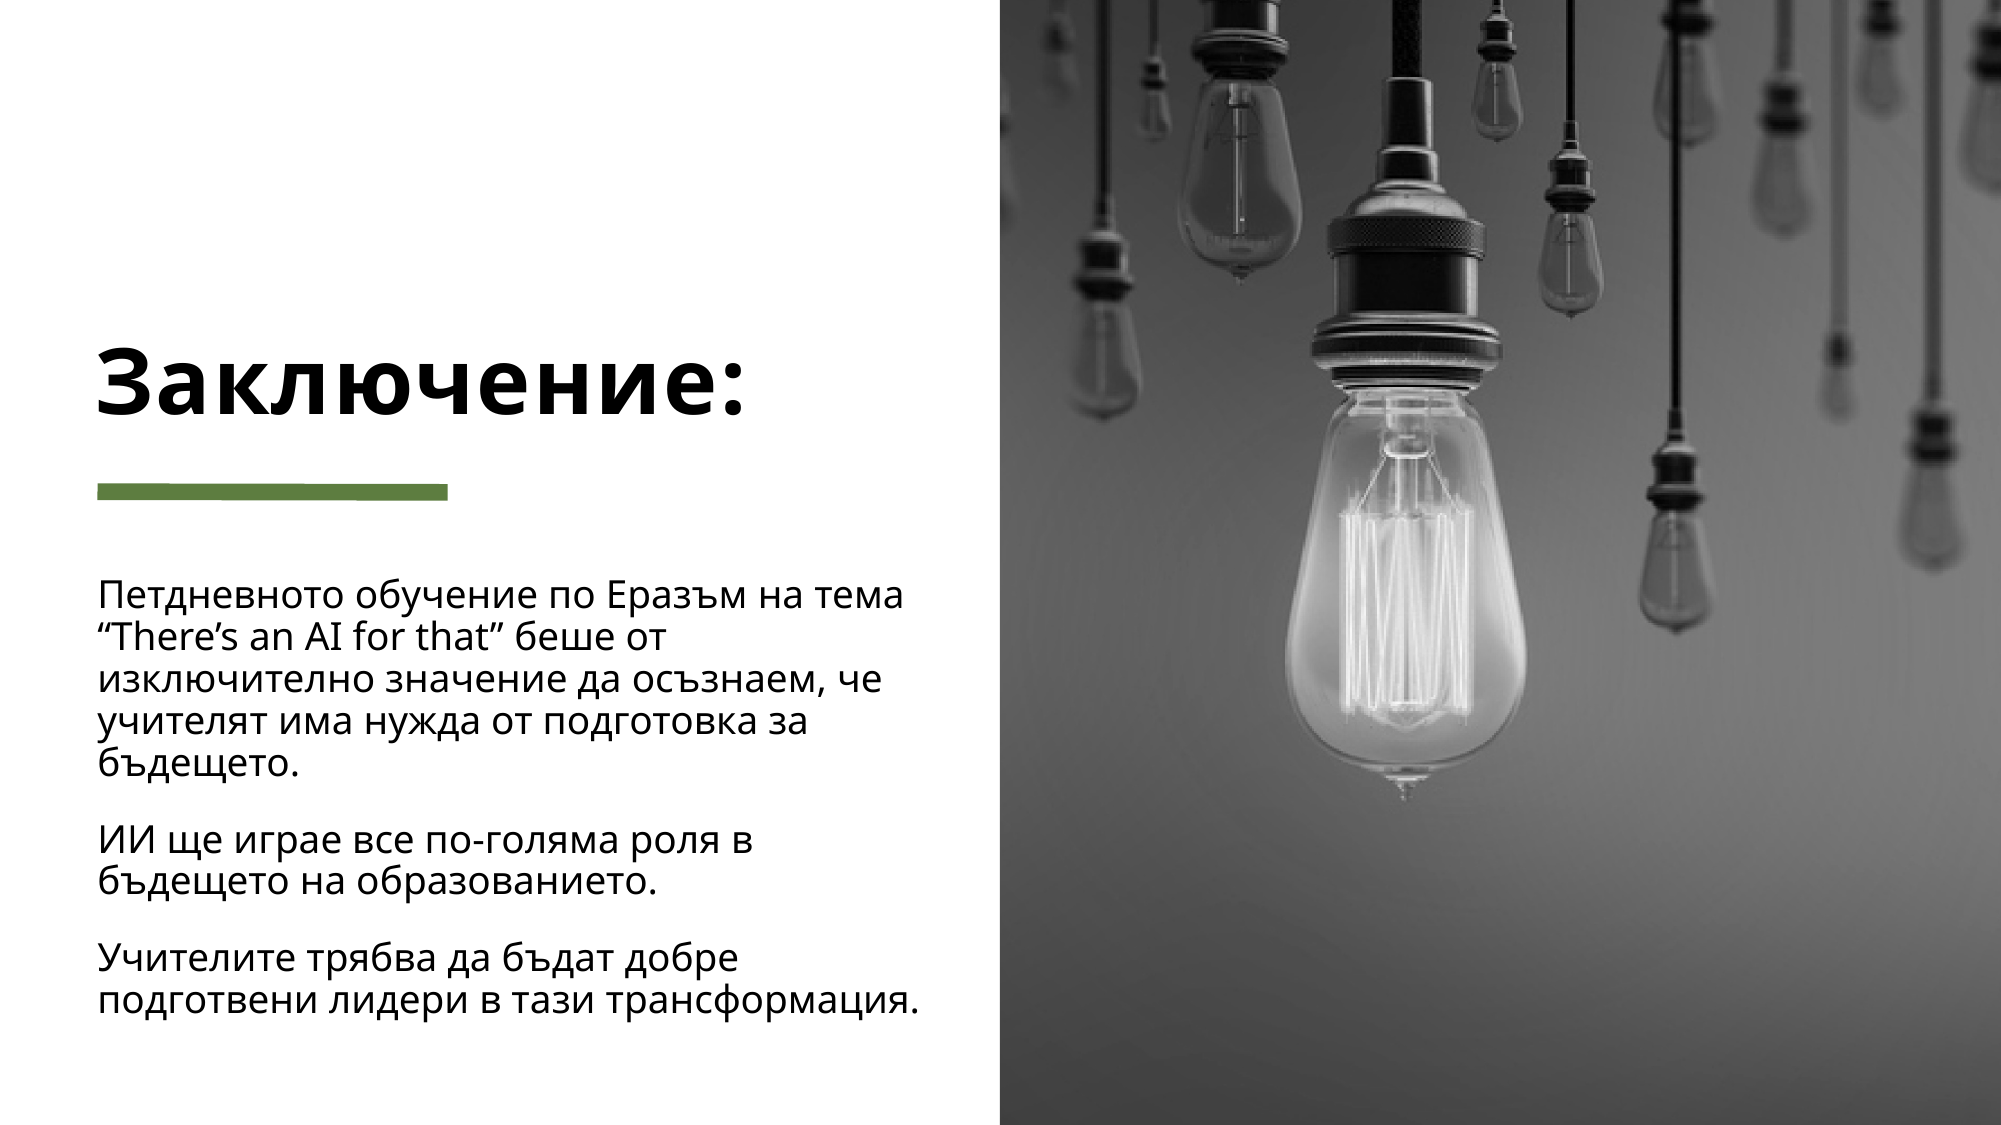

# Заключение:
Петдневното обучение по Еразъм на тема “There’s an AI for that” беше от изключително значение да осъзнаем, че учителят има нужда от подготовка за бъдещето.
ИИ ще играе все по-голяма роля в бъдещето на образованието.
Учителите трябва да бъдат добре подготвени лидери в тази трансформация.